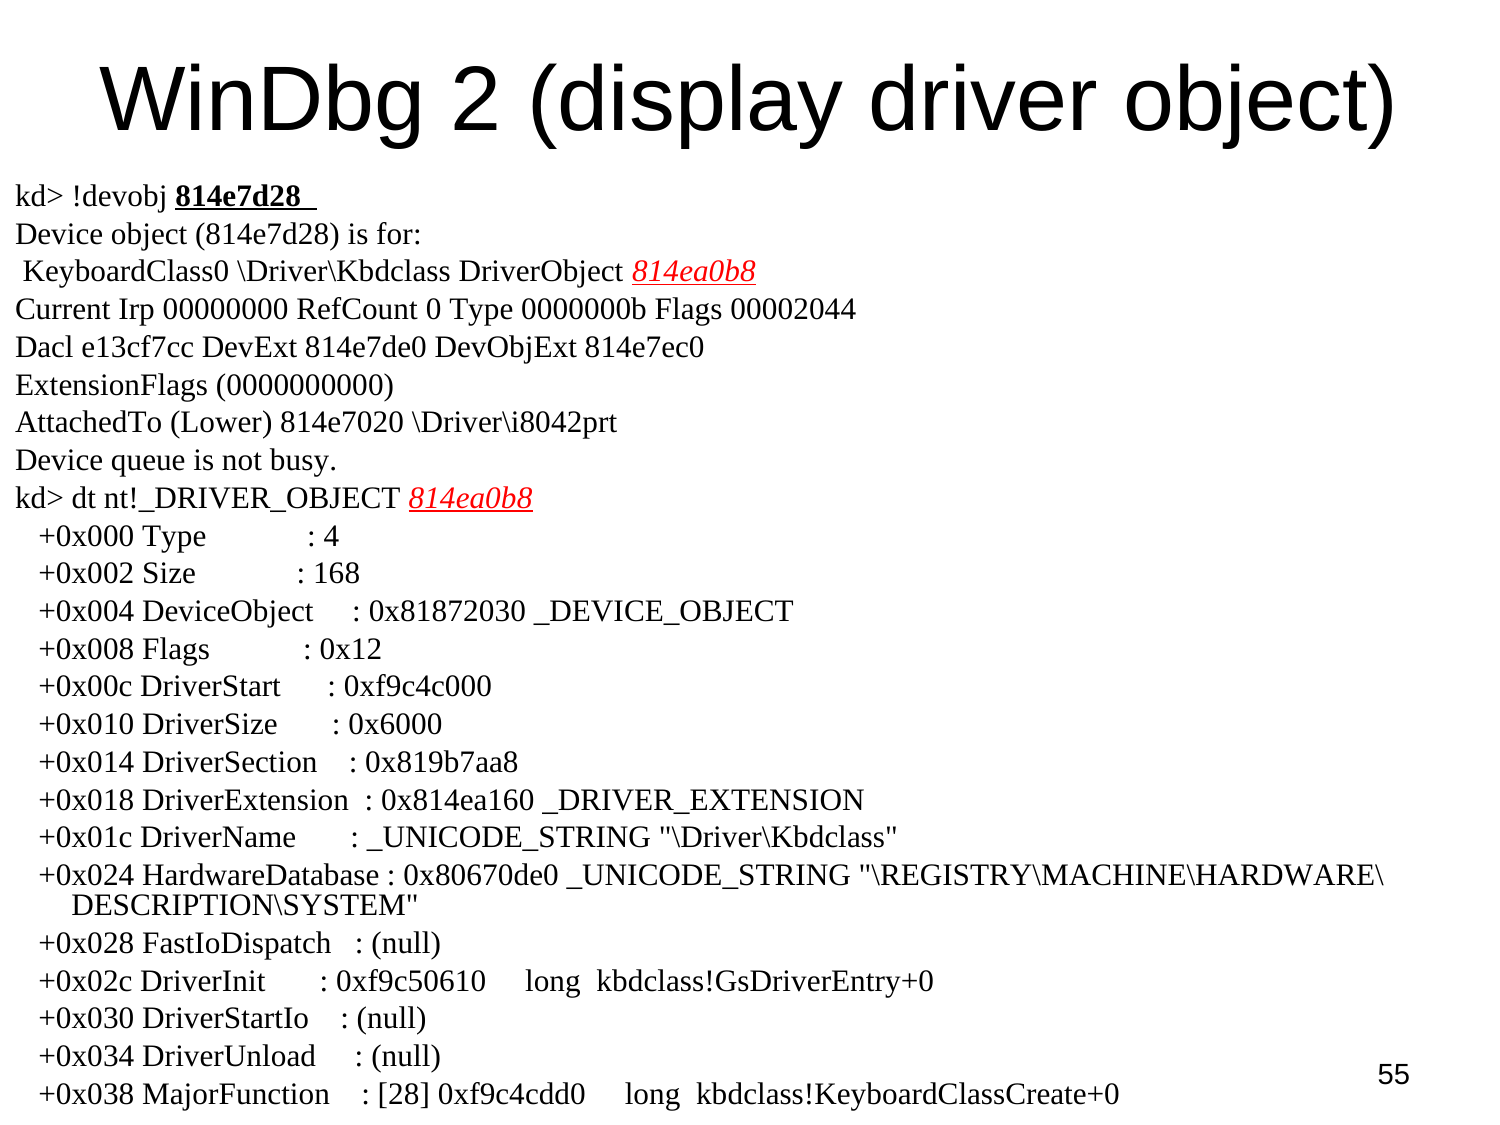

# WinDbg 2 (display driver object)
kd> !devobj 814e7d28
Device object (814e7d28) is for:
 KeyboardClass0 \Driver\Kbdclass DriverObject 814ea0b8
Current Irp 00000000 RefCount 0 Type 0000000b Flags 00002044
Dacl e13cf7cc DevExt 814e7de0 DevObjExt 814e7ec0
ExtensionFlags (0000000000)
AttachedTo (Lower) 814e7020 \Driver\i8042prt
Device queue is not busy.
kd> dt nt!_DRIVER_OBJECT 814ea0b8
 +0x000 Type : 4
 +0x002 Size : 168
 +0x004 DeviceObject : 0x81872030 _DEVICE_OBJECT
 +0x008 Flags : 0x12
 +0x00c DriverStart : 0xf9c4c000
 +0x010 DriverSize : 0x6000
 +0x014 DriverSection : 0x819b7aa8
 +0x018 DriverExtension : 0x814ea160 _DRIVER_EXTENSION
 +0x01c DriverName : _UNICODE_STRING "\Driver\Kbdclass"
 +0x024 HardwareDatabase : 0x80670de0 _UNICODE_STRING "\REGISTRY\MACHINE\HARDWARE\DESCRIPTION\SYSTEM"
 +0x028 FastIoDispatch : (null)
 +0x02c DriverInit : 0xf9c50610 long kbdclass!GsDriverEntry+0
 +0x030 DriverStartIo : (null)
 +0x034 DriverUnload : (null)
 +0x038 MajorFunction : [28] 0xf9c4cdd0 long kbdclass!KeyboardClassCreate+0